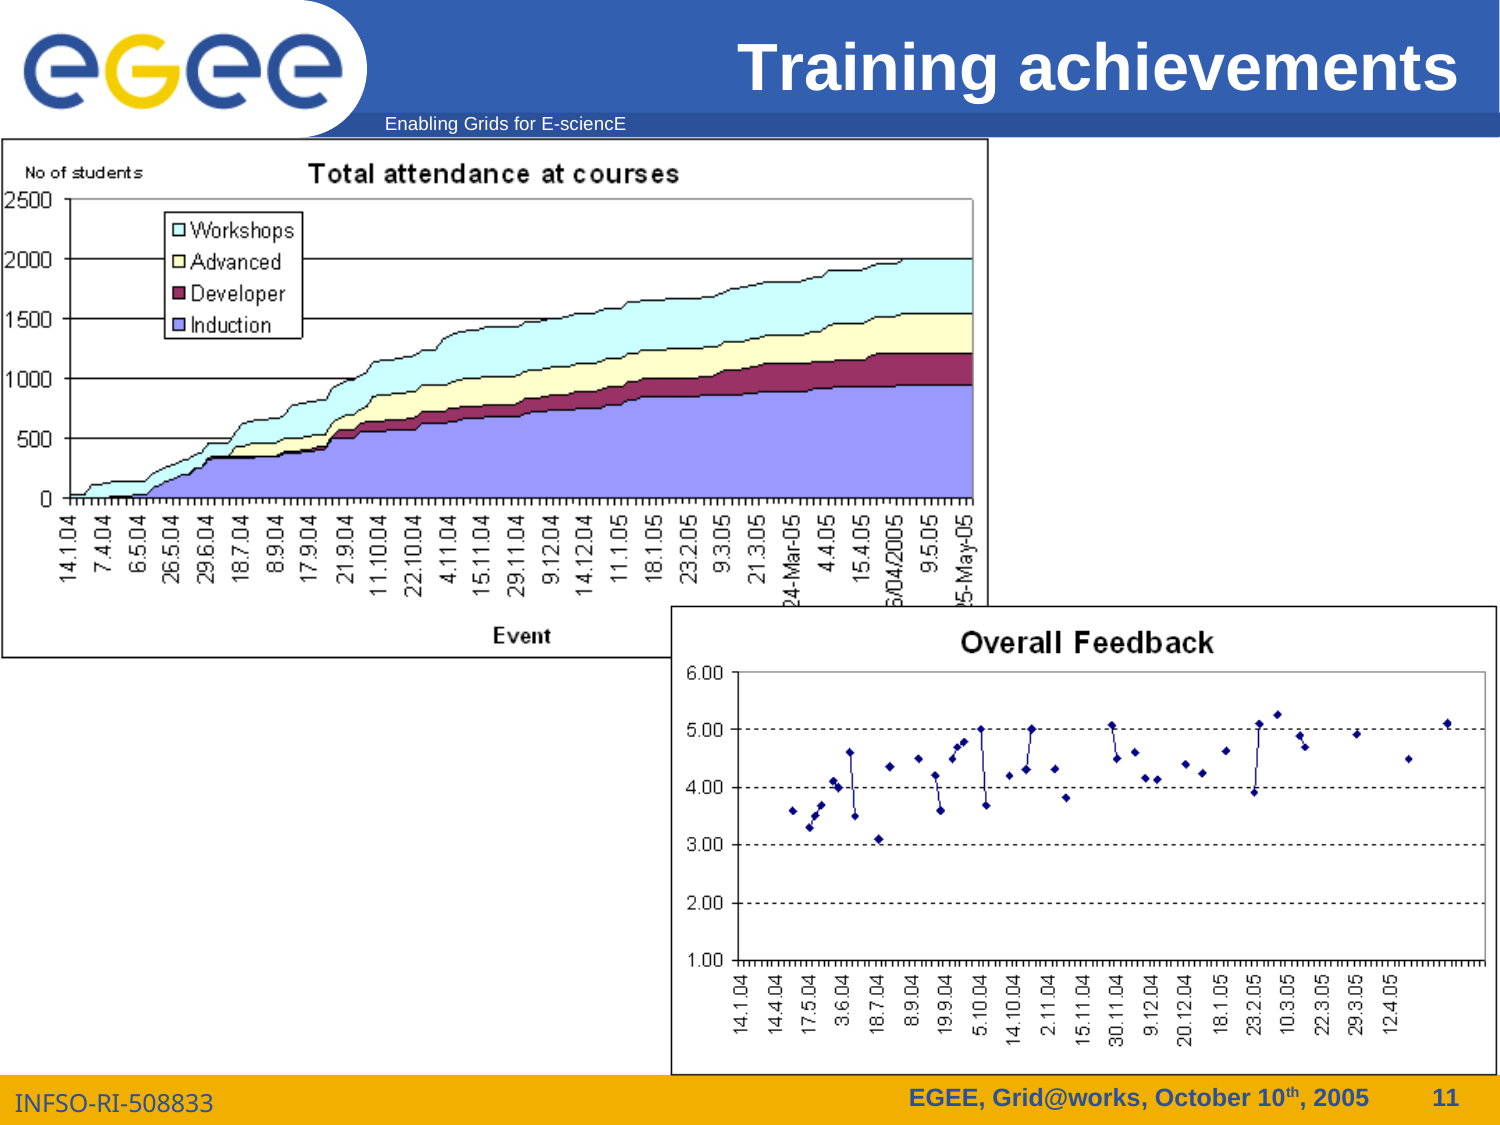

# Training achievements
MIE 2005 Healthgrid workshop, Geneva, August 2005
11